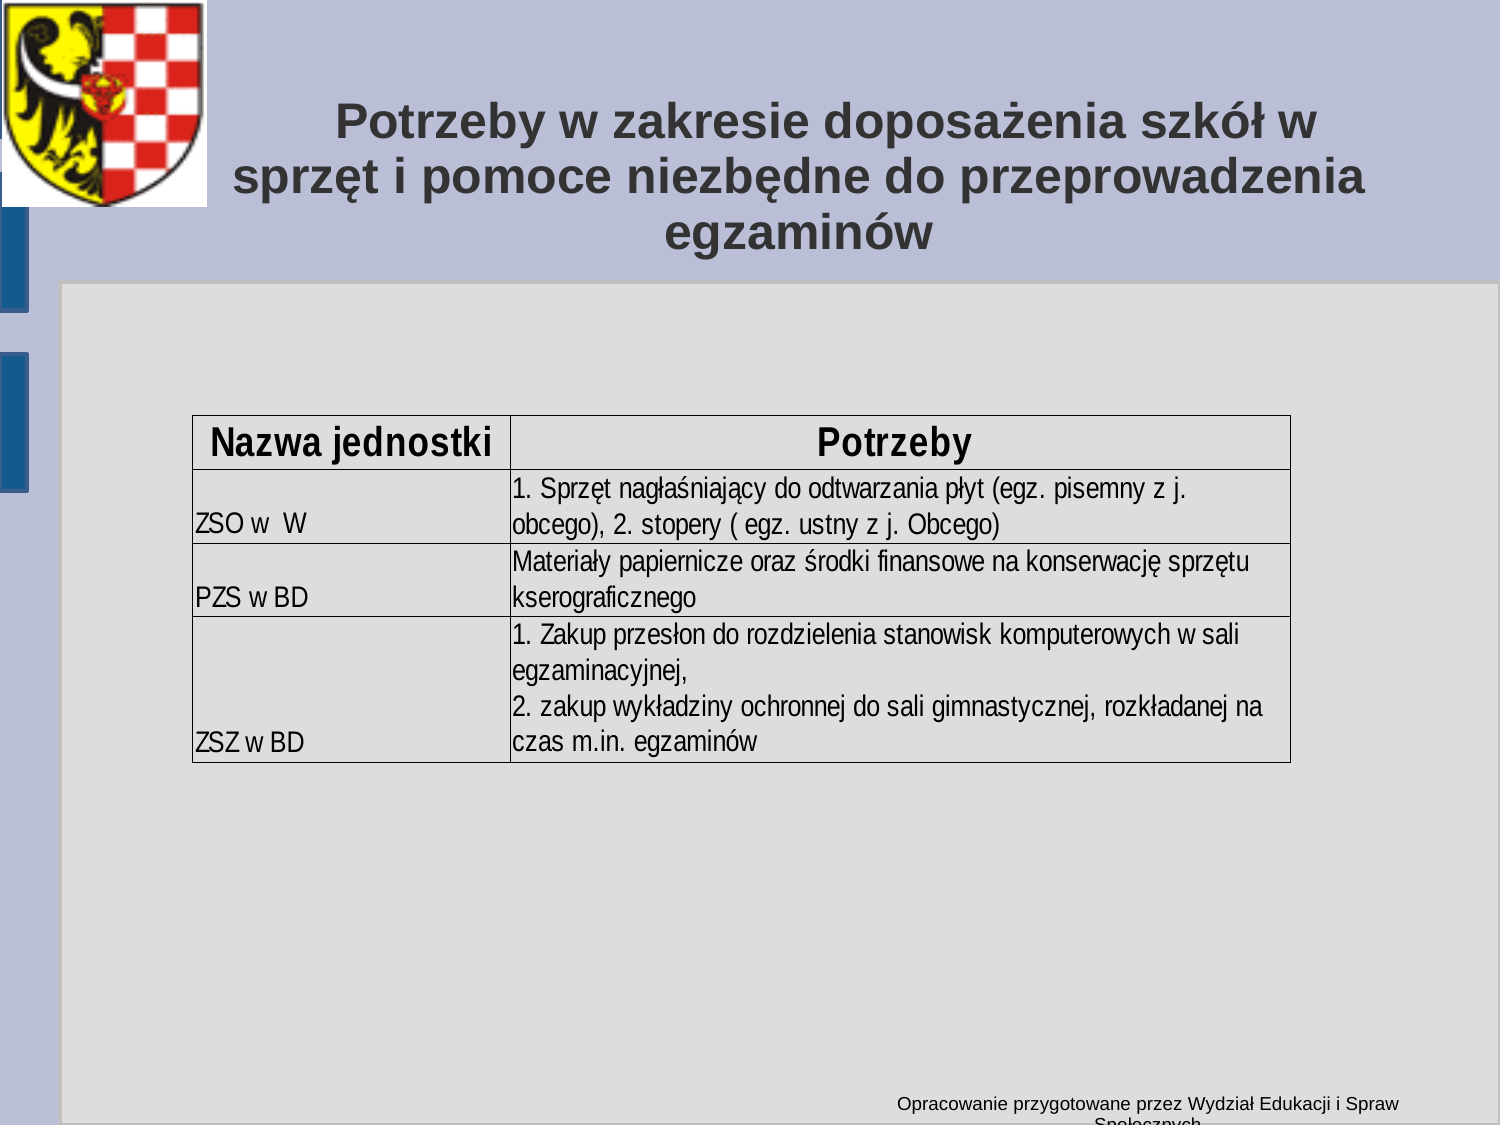

# Potrzeby w zakresie doposażenia szkół w sprzęt i pomoce niezbędne do przeprowadzenia egzaminów
Opracowanie przygotowane przez Wydział Edukacji i Spraw Społecznych